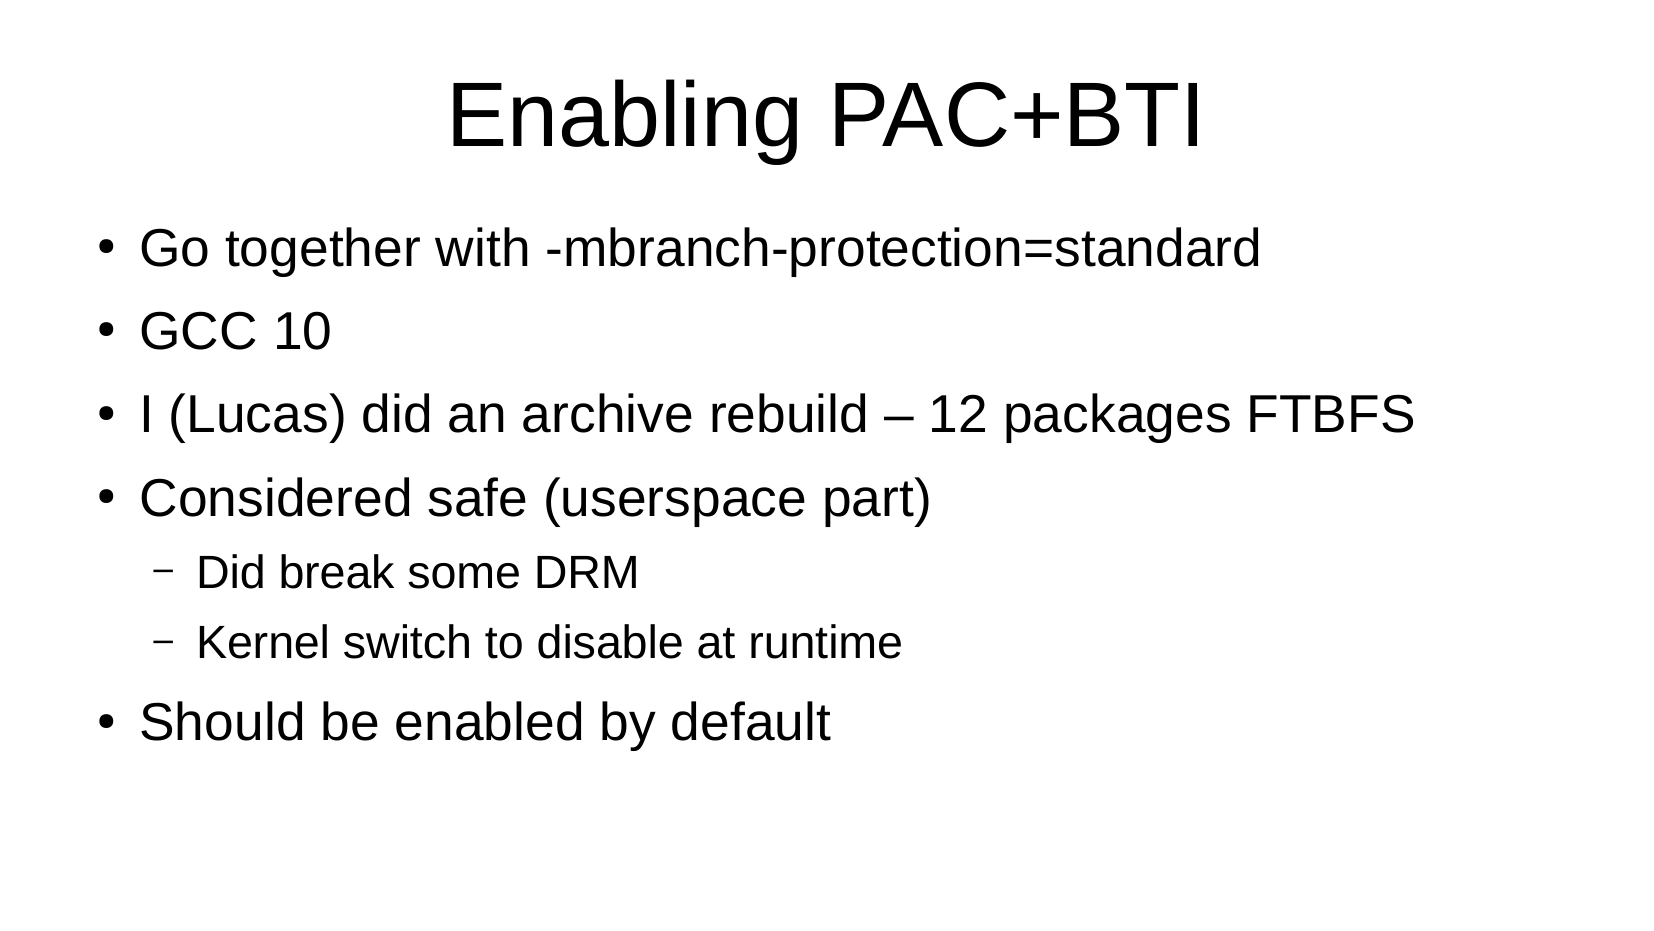

# Enabling PAC+BTI
Go together with -mbranch-protection=standard
GCC 10
I (Lucas) did an archive rebuild – 12 packages FTBFS
Considered safe (userspace part)
Did break some DRM
Kernel switch to disable at runtime
Should be enabled by default